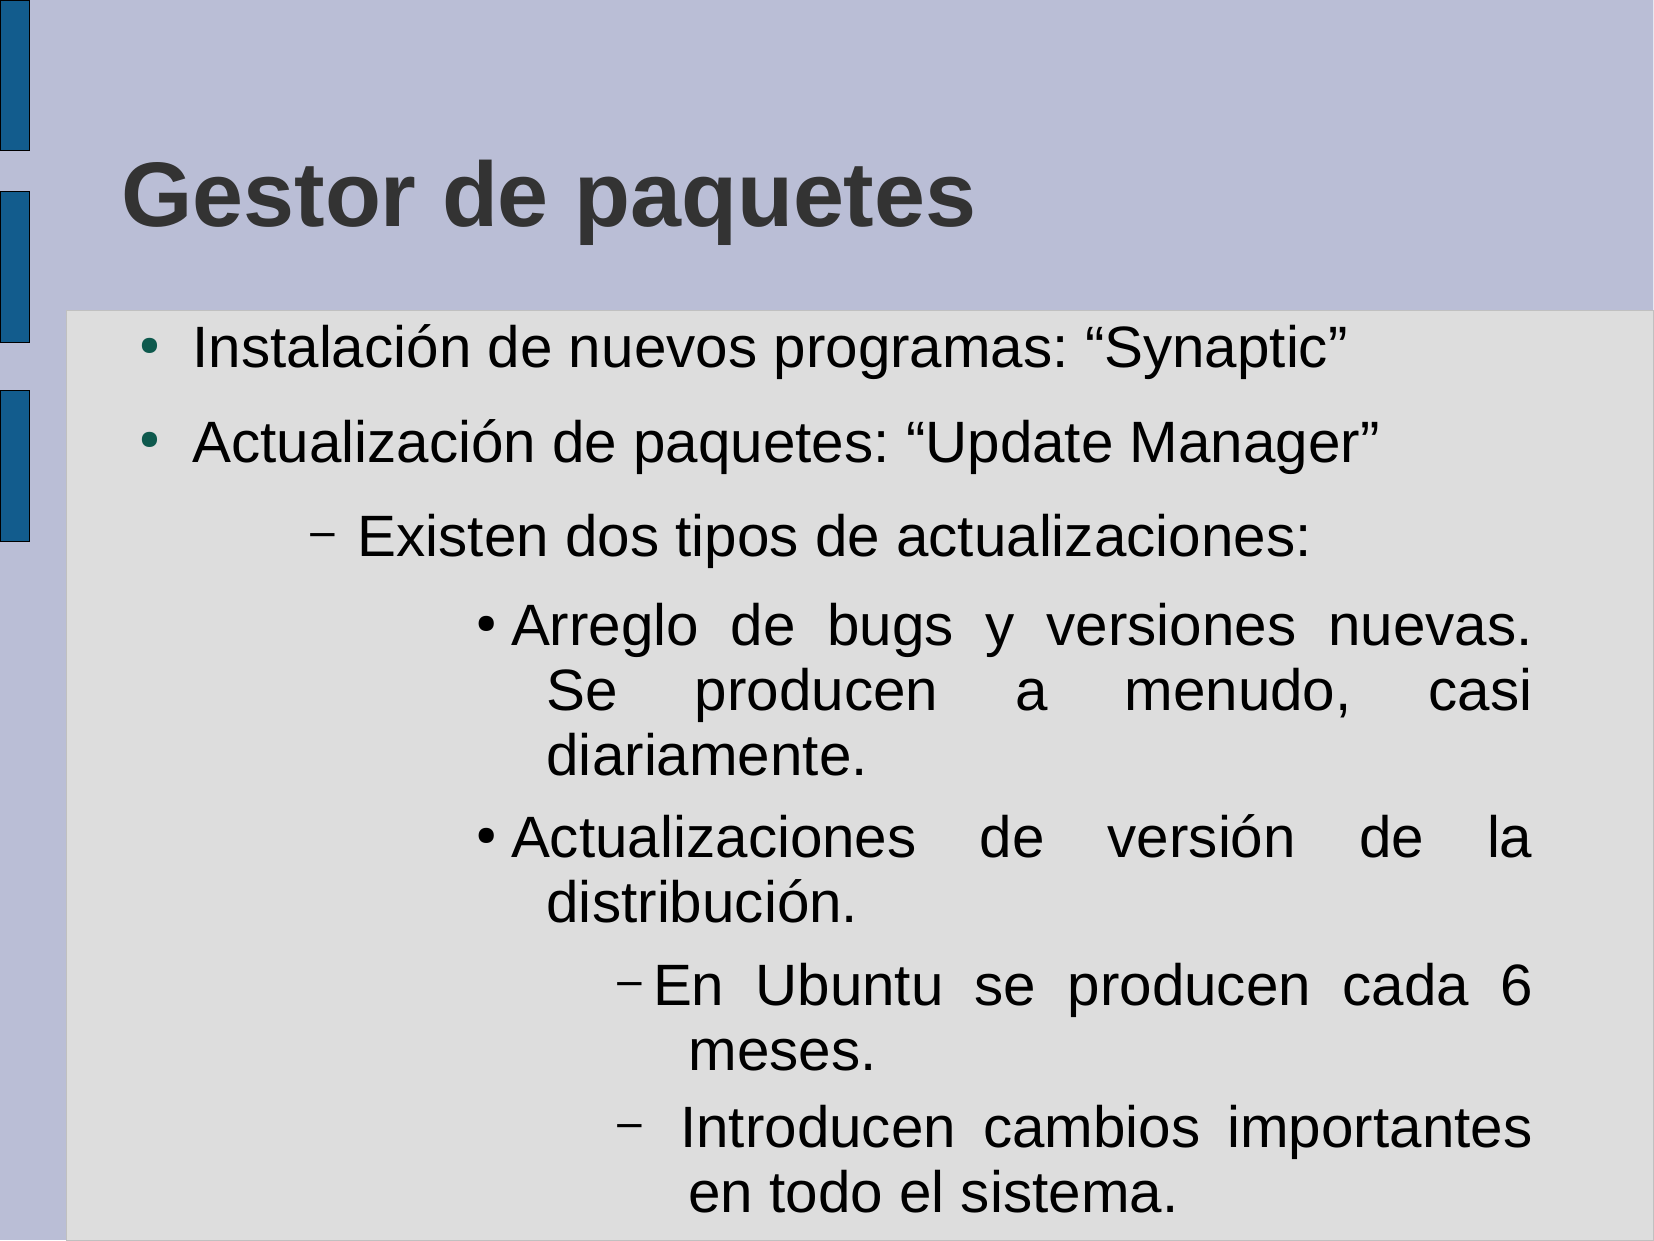

# Gestor de paquetes
Instalación de nuevos programas: “Synaptic”
Actualización de paquetes: “Update Manager”
Existen dos tipos de actualizaciones:
Arreglo de bugs y versiones nuevas. Se producen a menudo, casi diariamente.
Actualizaciones de versión de la distribución.
En Ubuntu se producen cada 6 meses.
 Introducen cambios importantes en todo el sistema.